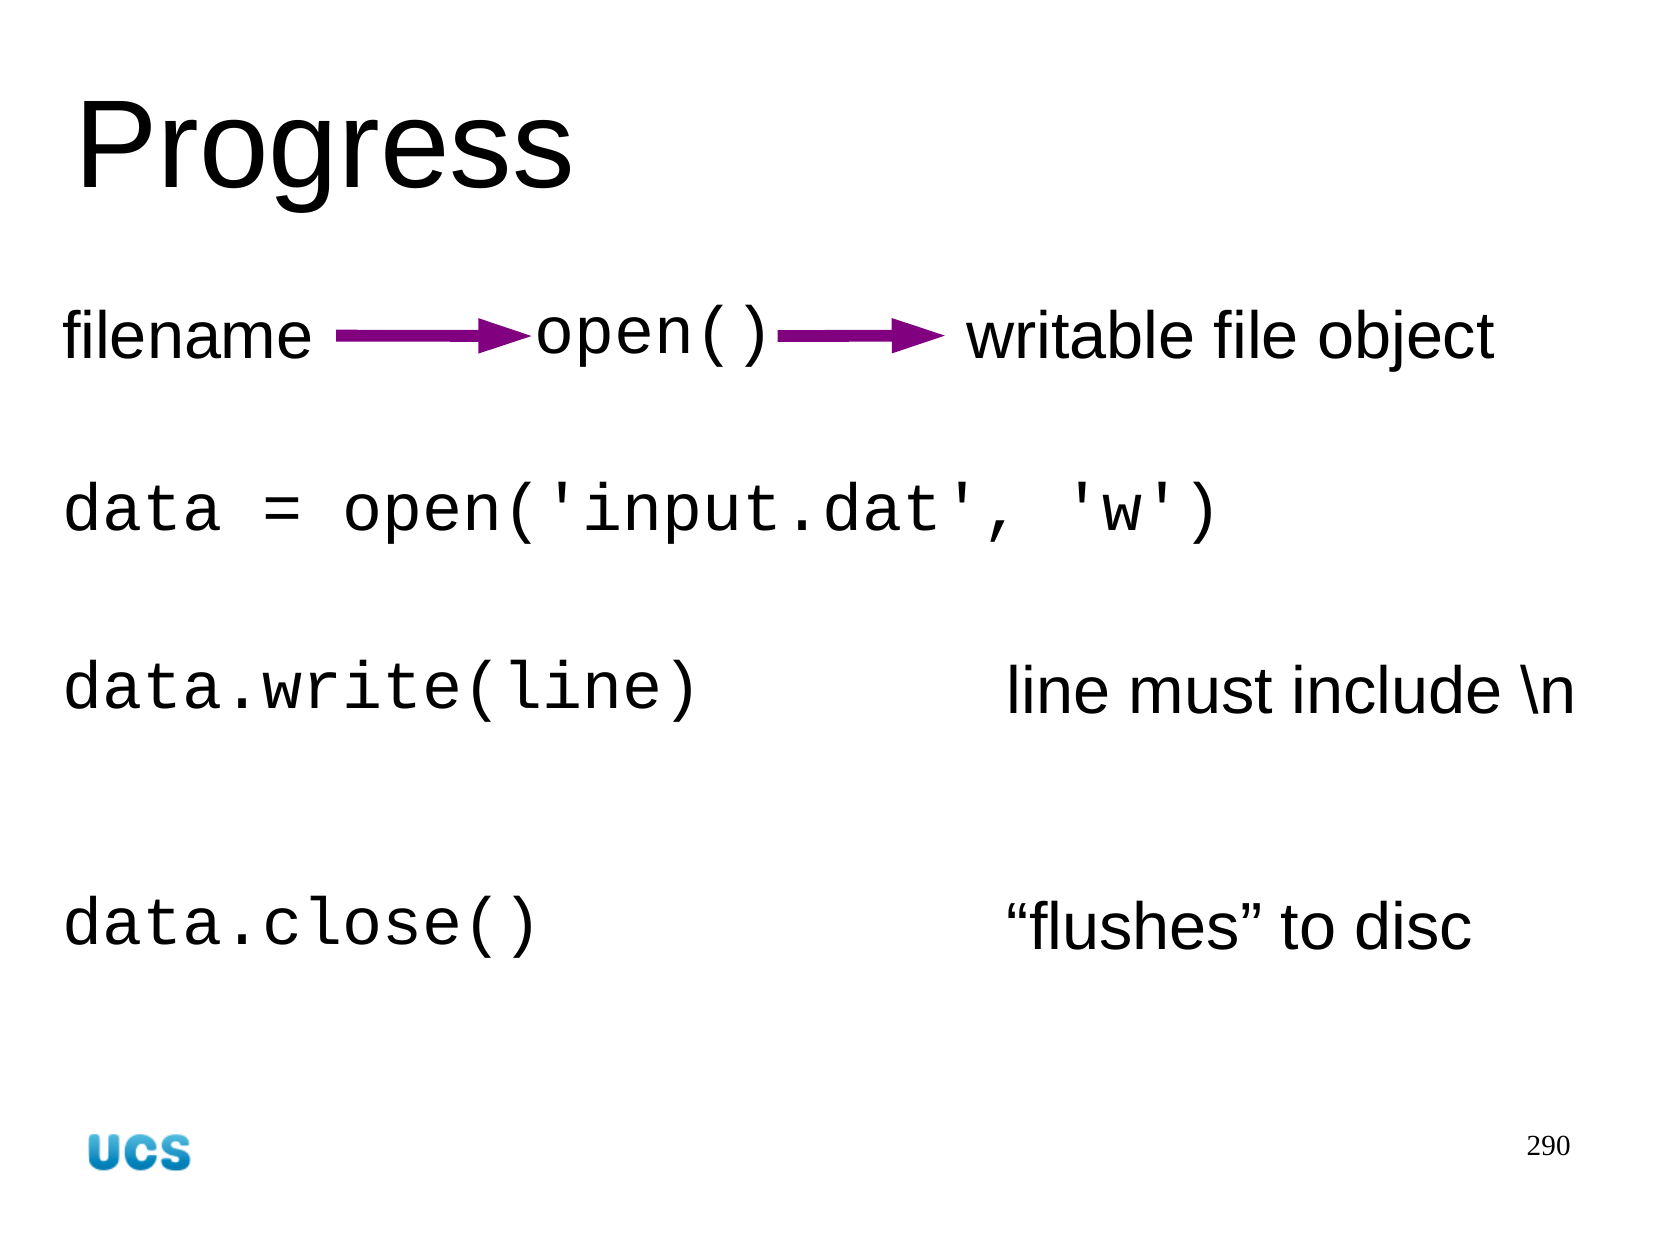

Progress
filename
open()
 writable file object
data = open('input.dat', 'w')
data.write(line)
line must include \n
data.close()
“flushes” to disc
290